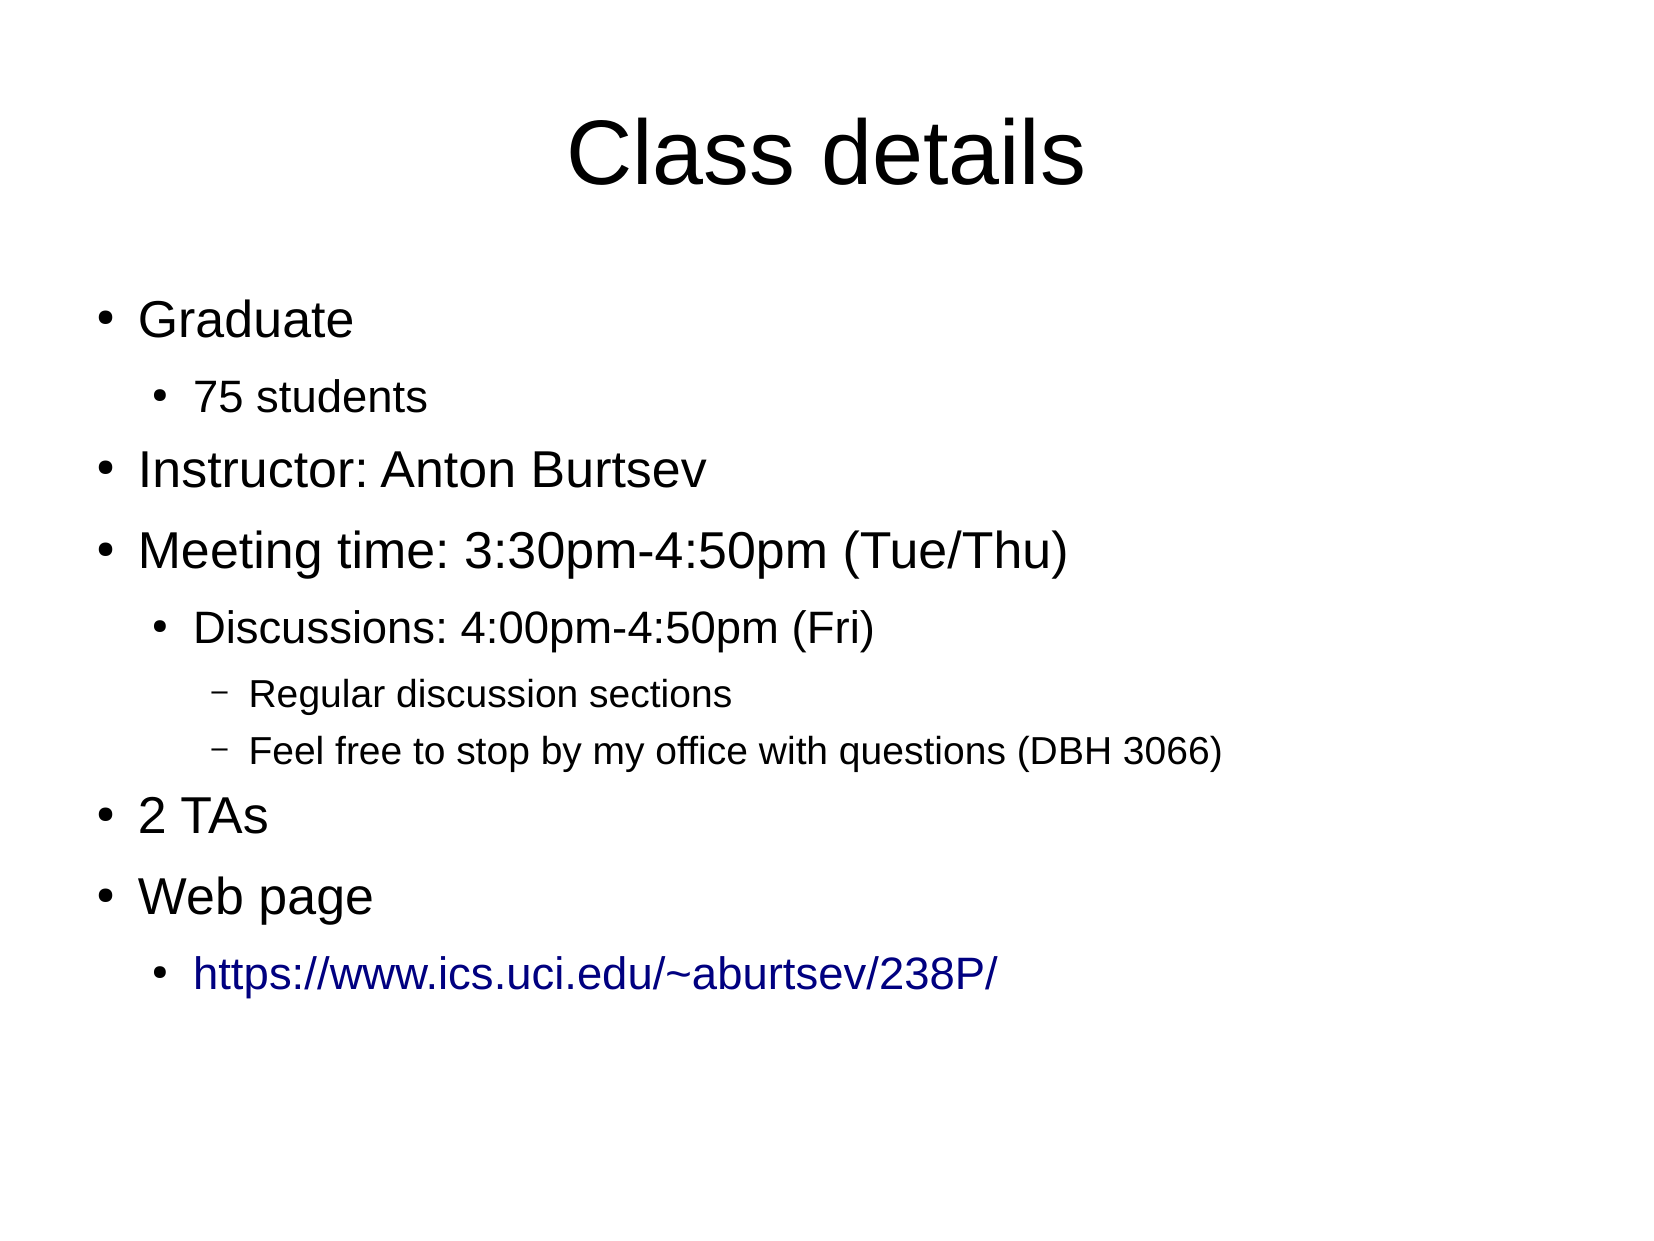

# Class details
Graduate
75 students
Instructor: Anton Burtsev
Meeting time: 3:30pm-4:50pm (Tue/Thu)
Discussions: 4:00pm-4:50pm (Fri)
Regular discussion sections
Feel free to stop by my office with questions (DBH 3066)
2 TAs
Web page
https://www.ics.uci.edu/~aburtsev/238P/